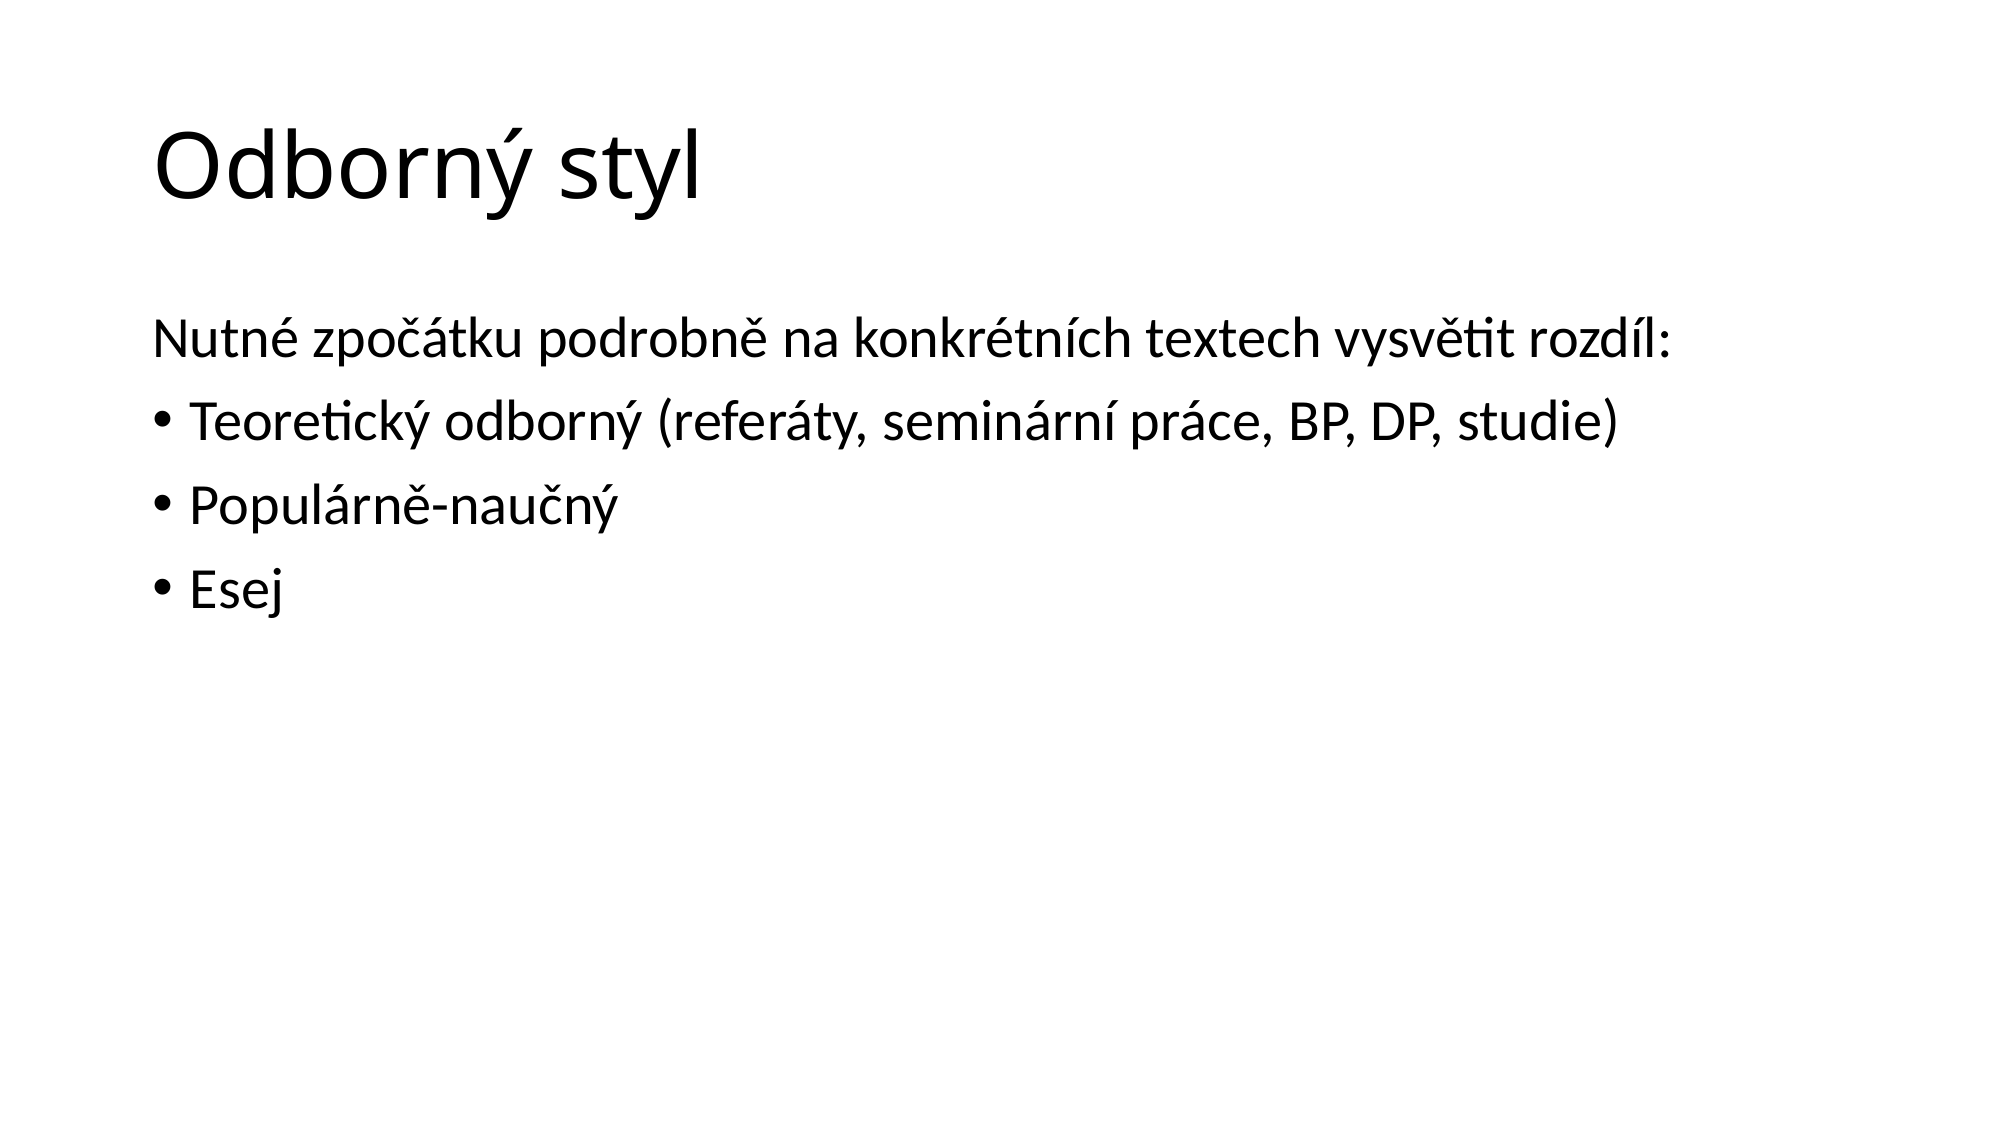

# Odborný styl
Nutné zpočátku podrobně na konkrétních textech vysvětit rozdíl:
Teoretický odborný (referáty, seminární práce, BP, DP, studie)
Populárně-naučný
Esej